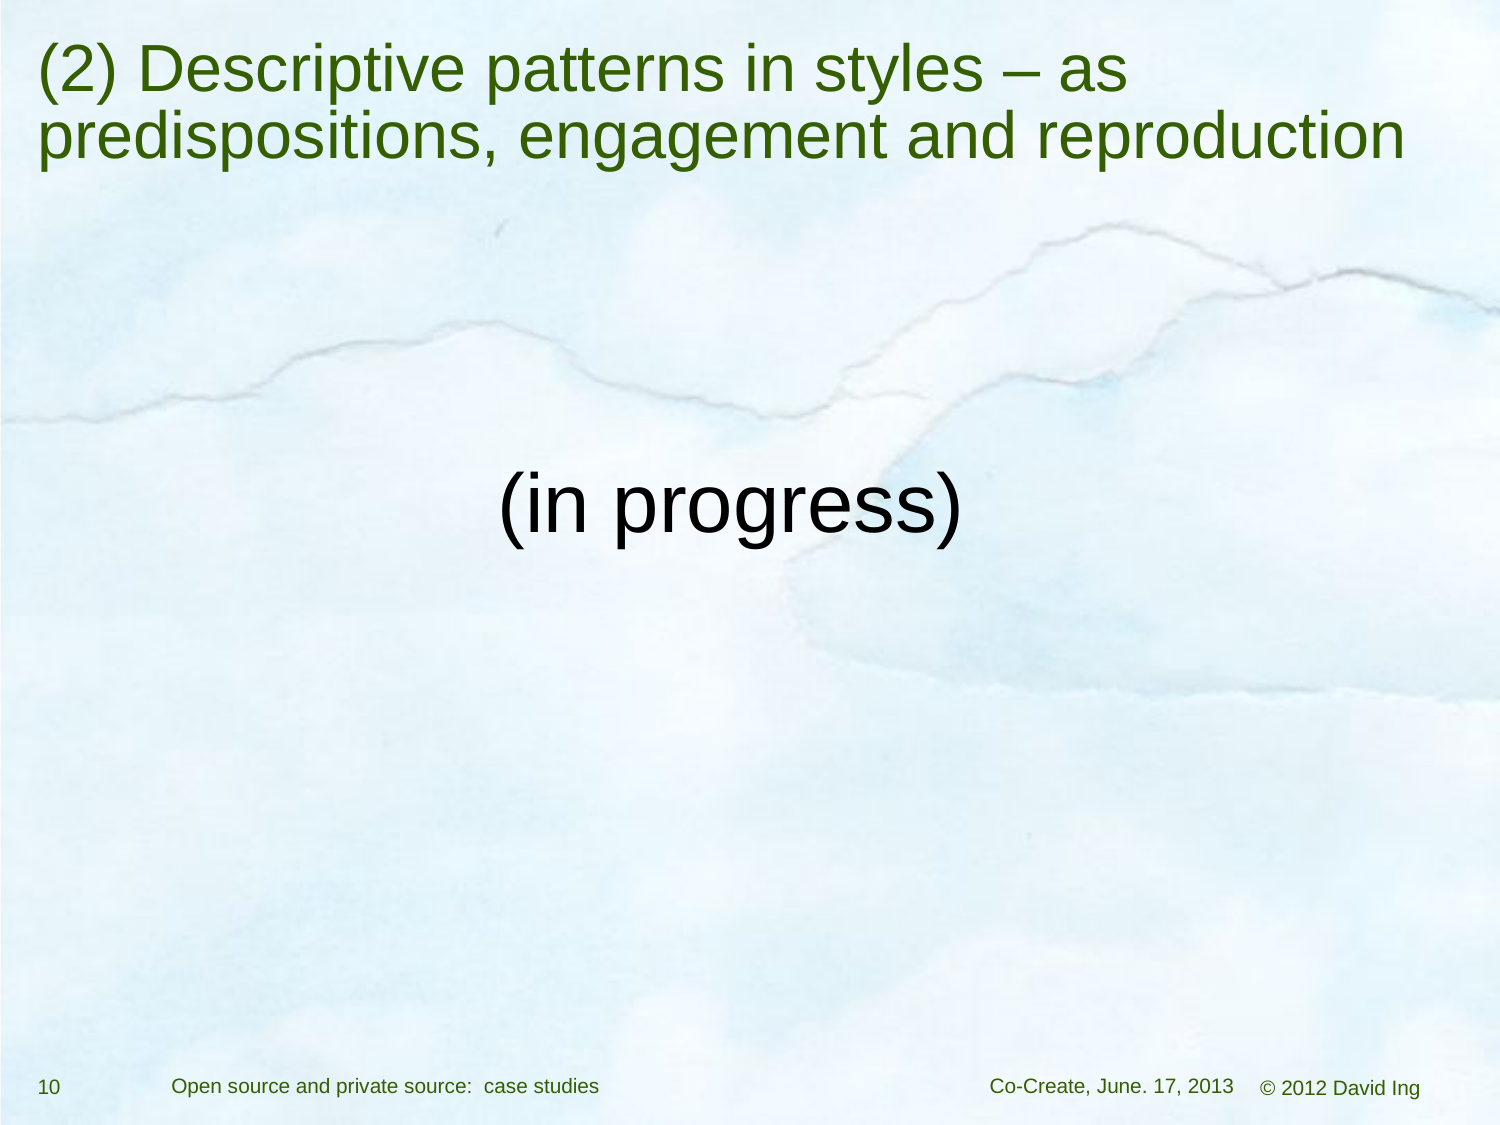

# (2) Descriptive patterns in styles – as predispositions, engagement and reproduction
(in progress)
Open source and private source: case studies
Co-Create, June. 17, 2013
10